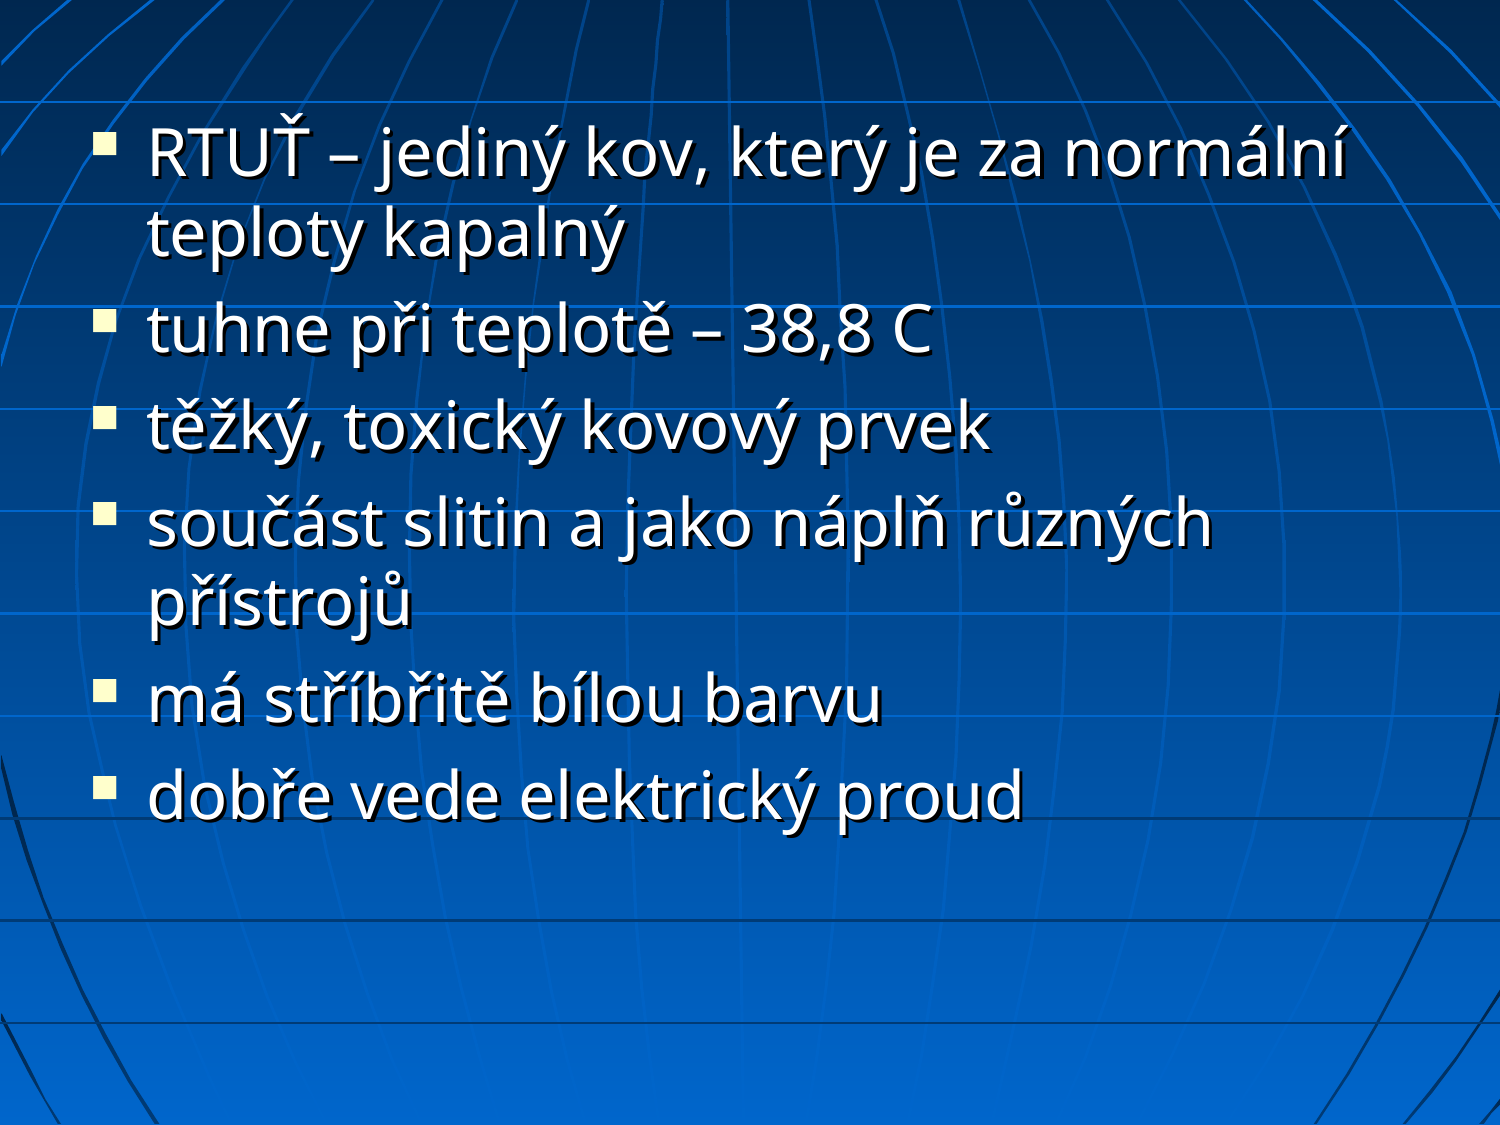

# RTUŤ – jediný kov, který je za normální teploty kapalný
tuhne při teplotě – 38,8 C
těžký, toxický kovový prvek
součást slitin a jako náplň různých přístrojů
má stříbřitě bílou barvu
dobře vede elektrický proud